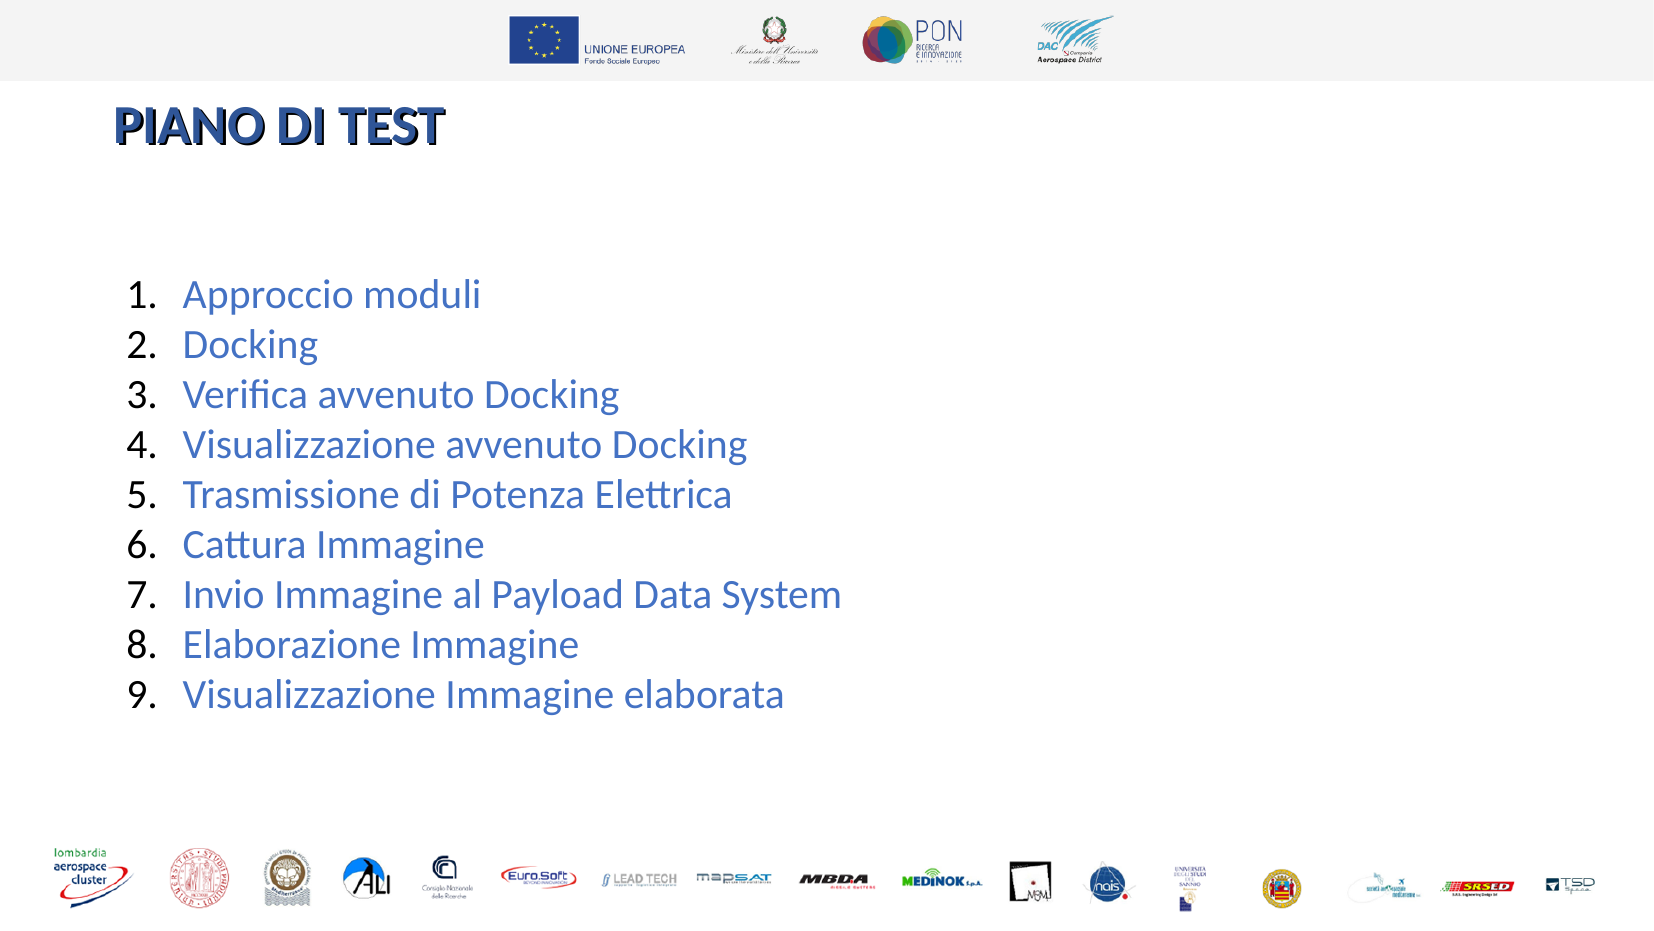

PIANO DI TEST
Approccio moduli
Docking
Verifica avvenuto Docking
Visualizzazione avvenuto Docking
Trasmissione di Potenza Elettrica
Cattura Immagine
Invio Immagine al Payload Data System
Elaborazione Immagine
Visualizzazione Immagine elaborata